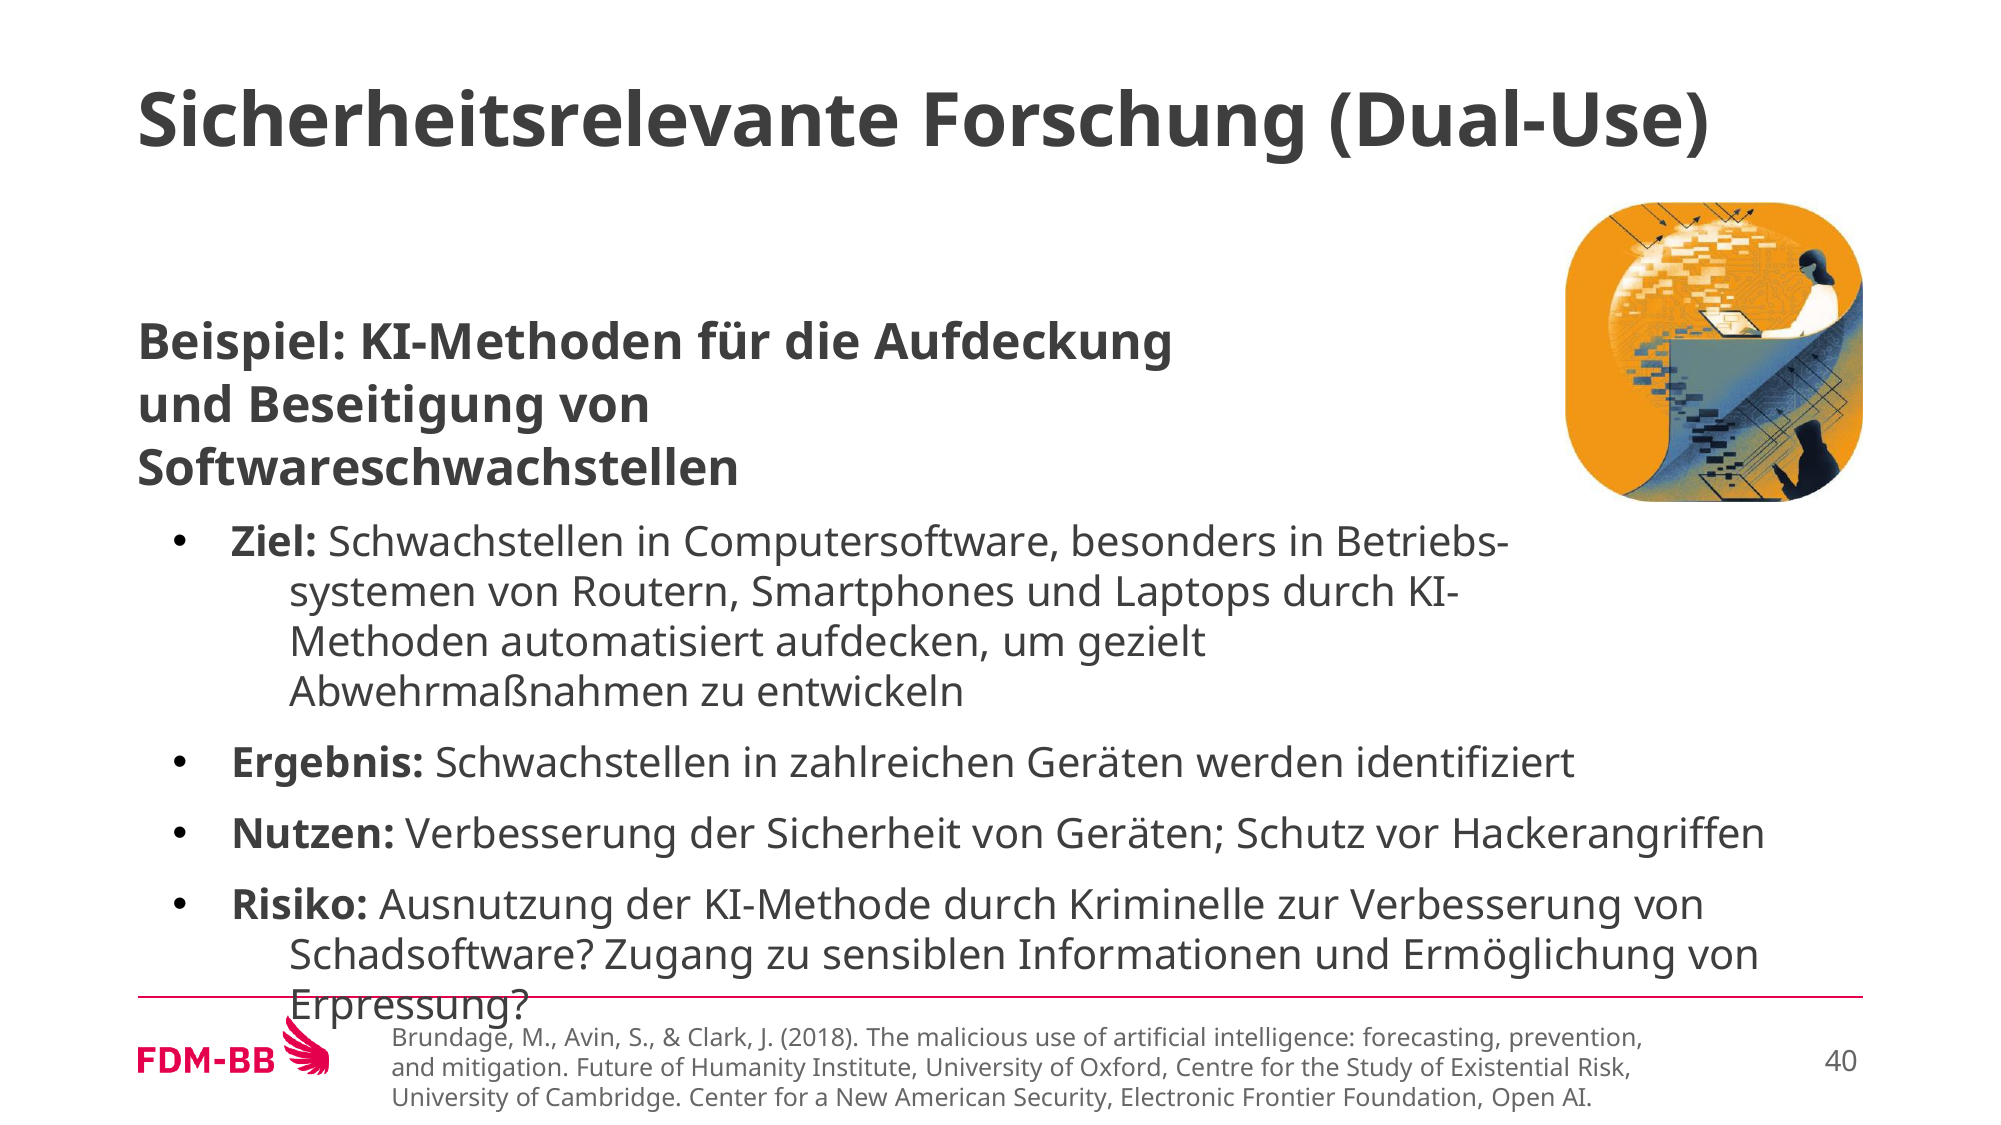

# Sicherheitsrelevante Forschung (Dual-Use)
Beispiel: KI-Methoden für die Aufdeckung und Beseitigung von Softwareschwachstellen
Ziel: Schwachstellen in Computersoftware, besonders in Betriebs- systemen von Routern, Smartphones und Laptops durch KI-Methoden automatisiert aufdecken, um gezielt Abwehrmaßnahmen zu entwickeln
Ergebnis: Schwachstellen in zahlreichen Geräten werden identifiziert
Nutzen: Verbesserung der Sicherheit von Geräten; Schutz vor Hackerangriffen
Risiko: Ausnutzung der KI-Methode durch Kriminelle zur Verbesserung von Schadsoftware? Zugang zu sensiblen Informationen und Ermöglichung von Erpressung?
Brundage, M., Avin, S., & Clark, J. (2018). The malicious use of artificial intelligence: forecasting, prevention, and mitigation. Future of Humanity Institute, University of Oxford, Centre for the Study of Existential Risk, University of Cambridge. Center for a New American Security, Electronic Frontier Foundation, Open AI.
40